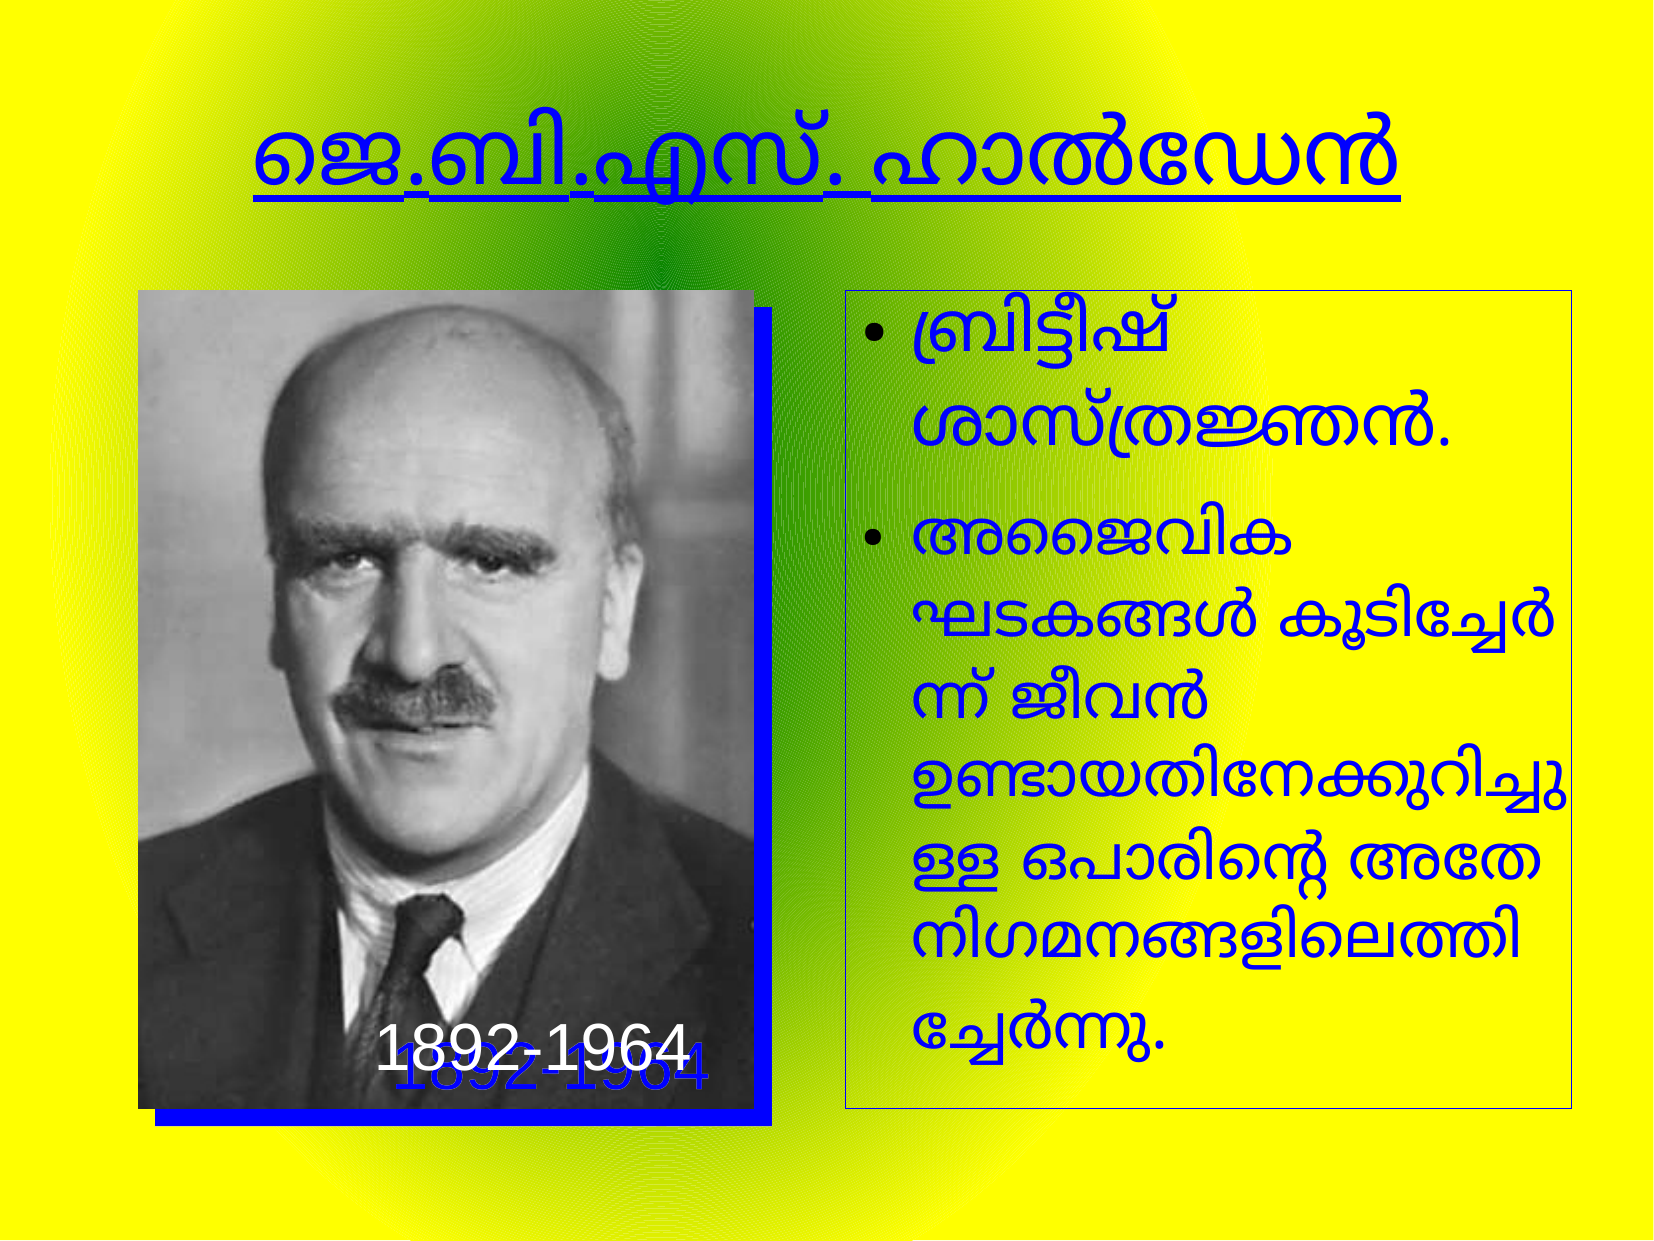

# ജെ.ബി.എസ്. ഹാല്‍ഡേന്‍
ബ്രിട്ടീഷ് ശാസ്ത്രജ്ഞന്‍.
അജൈവിക ഘടകങ്ങള്‍ കൂടിച്ചേര്‍ന്ന് ജീവന്‍ ഉണ്ടായതിനേക്കുറിച്ചുള്ള ഒപാരിന്റെ അതേ നിഗമനങ്ങളിലെത്തിച്ചേര്‍ന്നു.
1892-1964